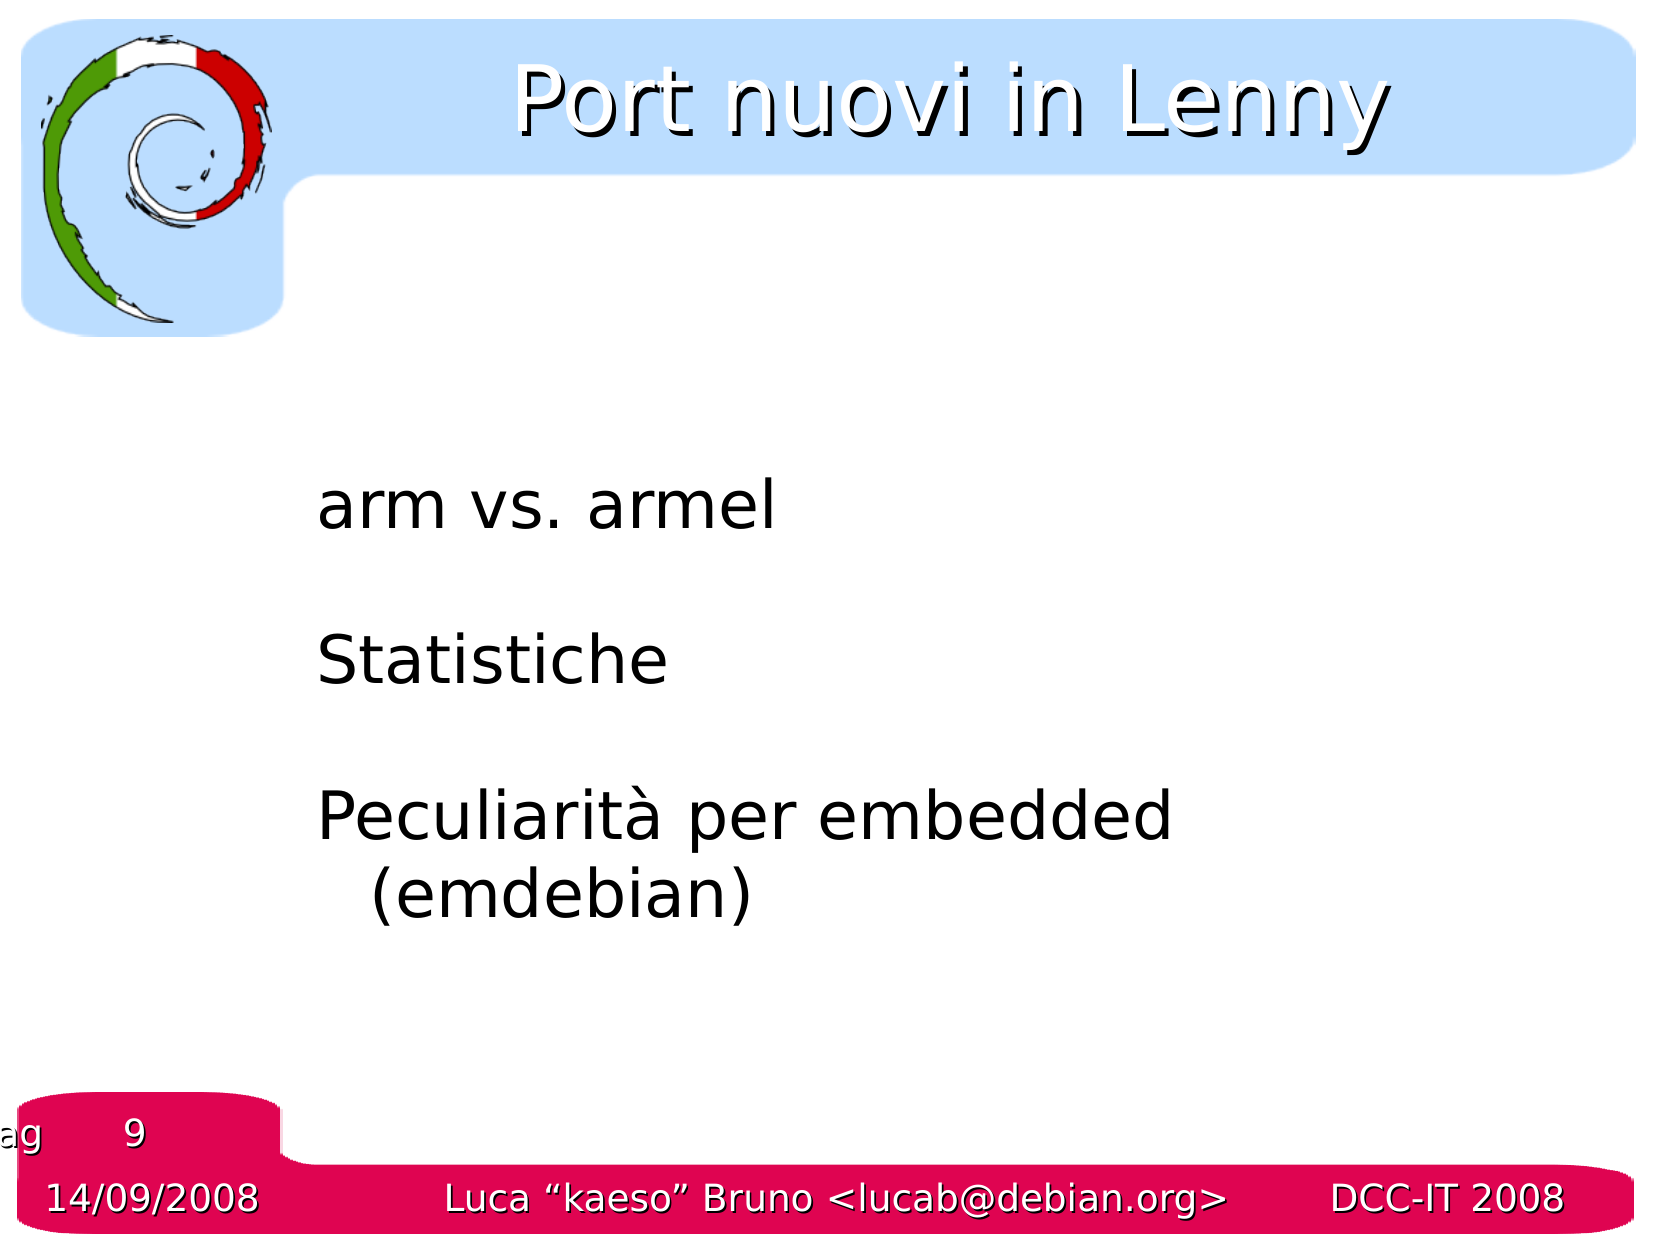

# Port nuovi in Lenny
Pag
Luca “kaeso” Bruno <lucab@debian.org> 		DCC-IT 2008
14/09/2008
 arm vs. armel
 Statistiche
 Peculiarità per embedded 						(emdebian)